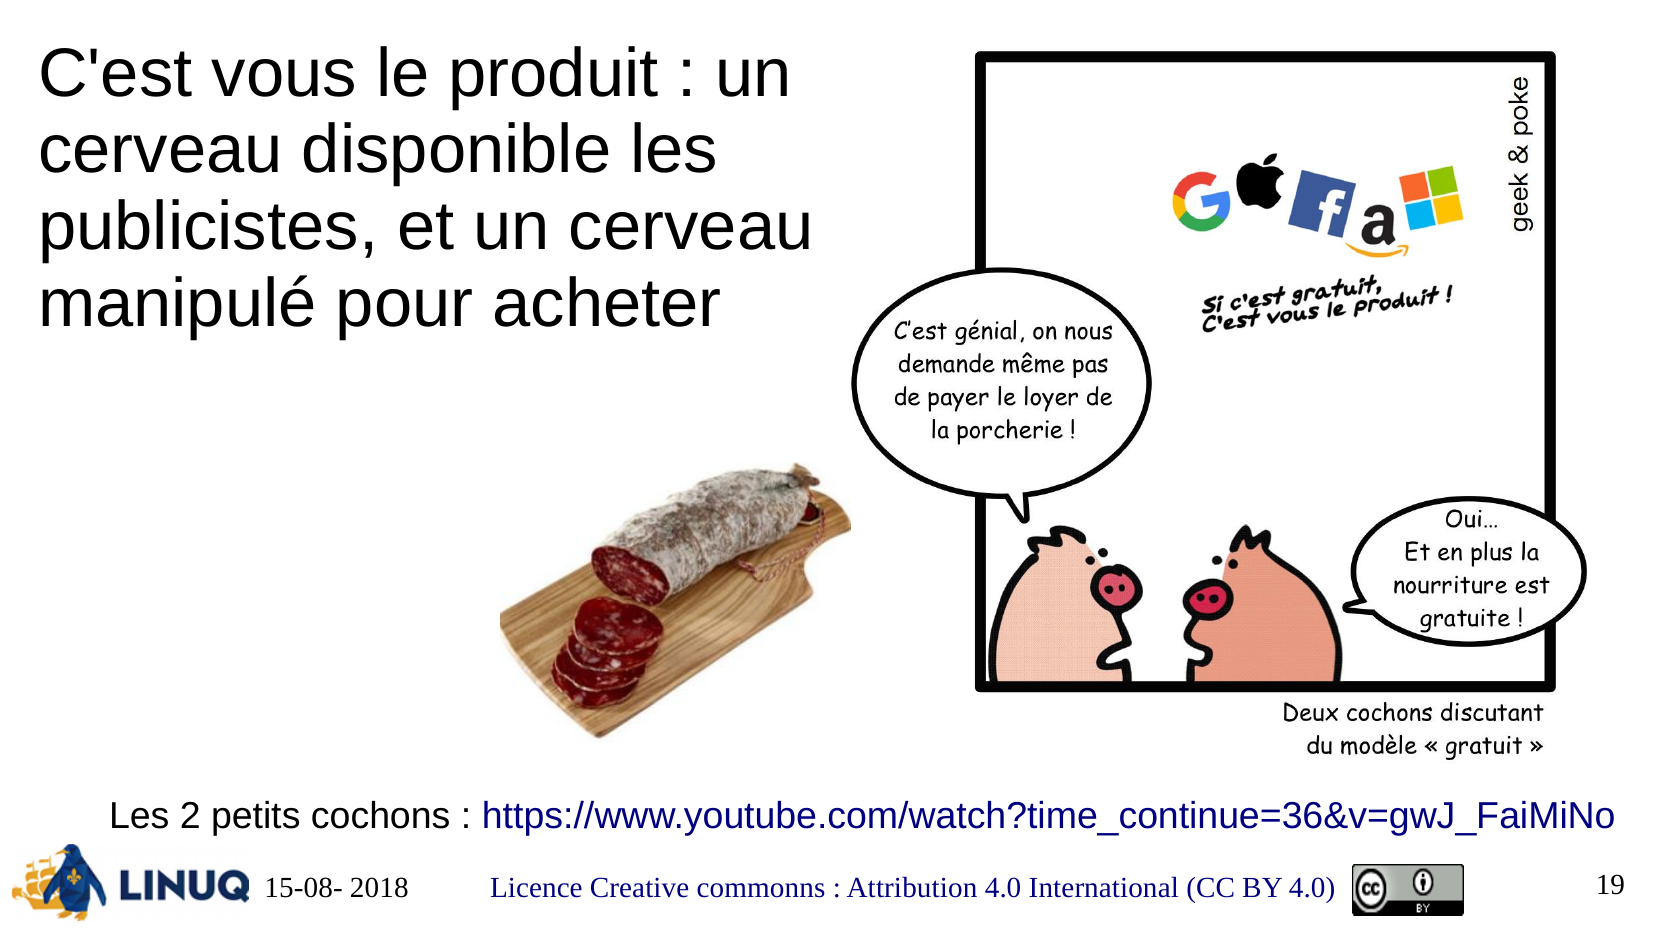

# C'est vous le produit : un cerveau disponible les publicistes, et un cerveau manipulé pour acheter
Les 2 petits cochons : https://www.youtube.com/watch?time_continue=36&v=gwJ_FaiMiNo
19
15-08- 2018